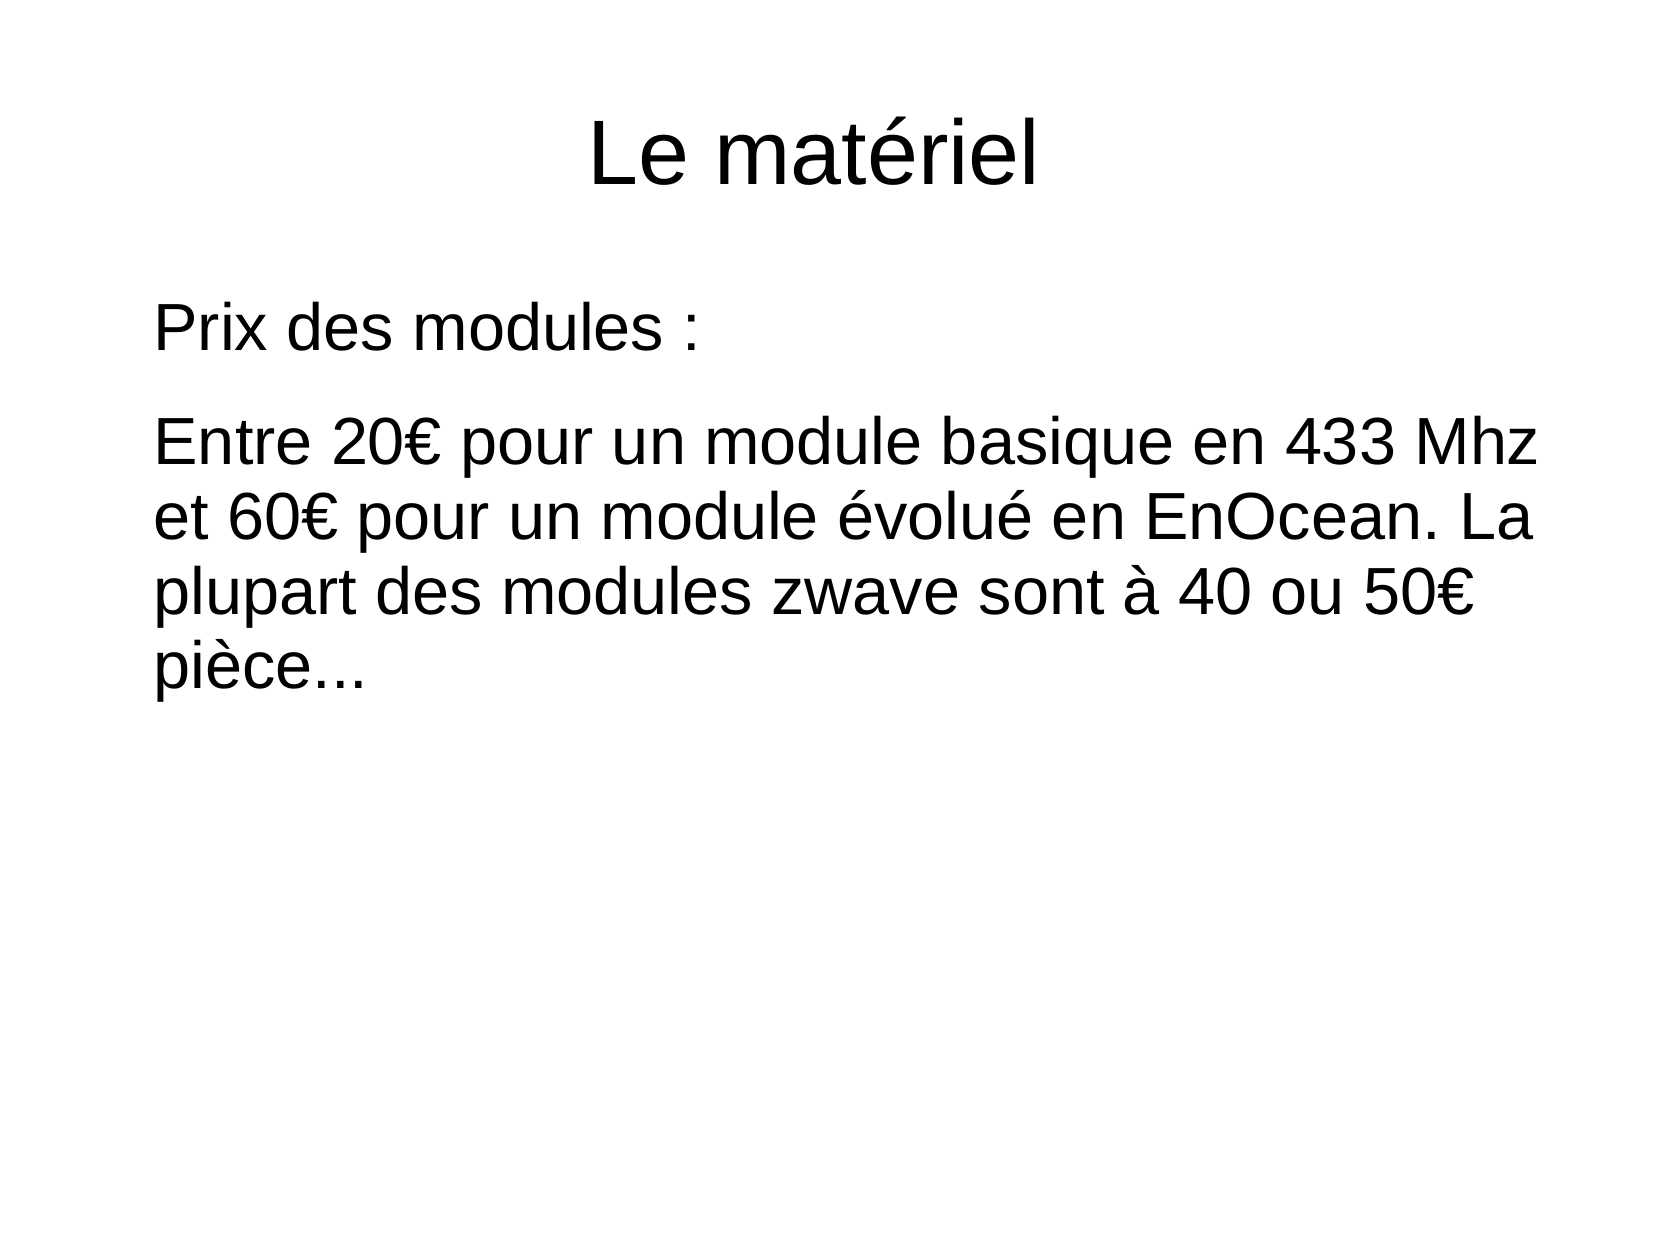

# Le matériel
Prix des modules :
Entre 20€ pour un module basique en 433 Mhz et 60€ pour un module évolué en EnOcean. La plupart des modules zwave sont à 40 ou 50€ pièce...